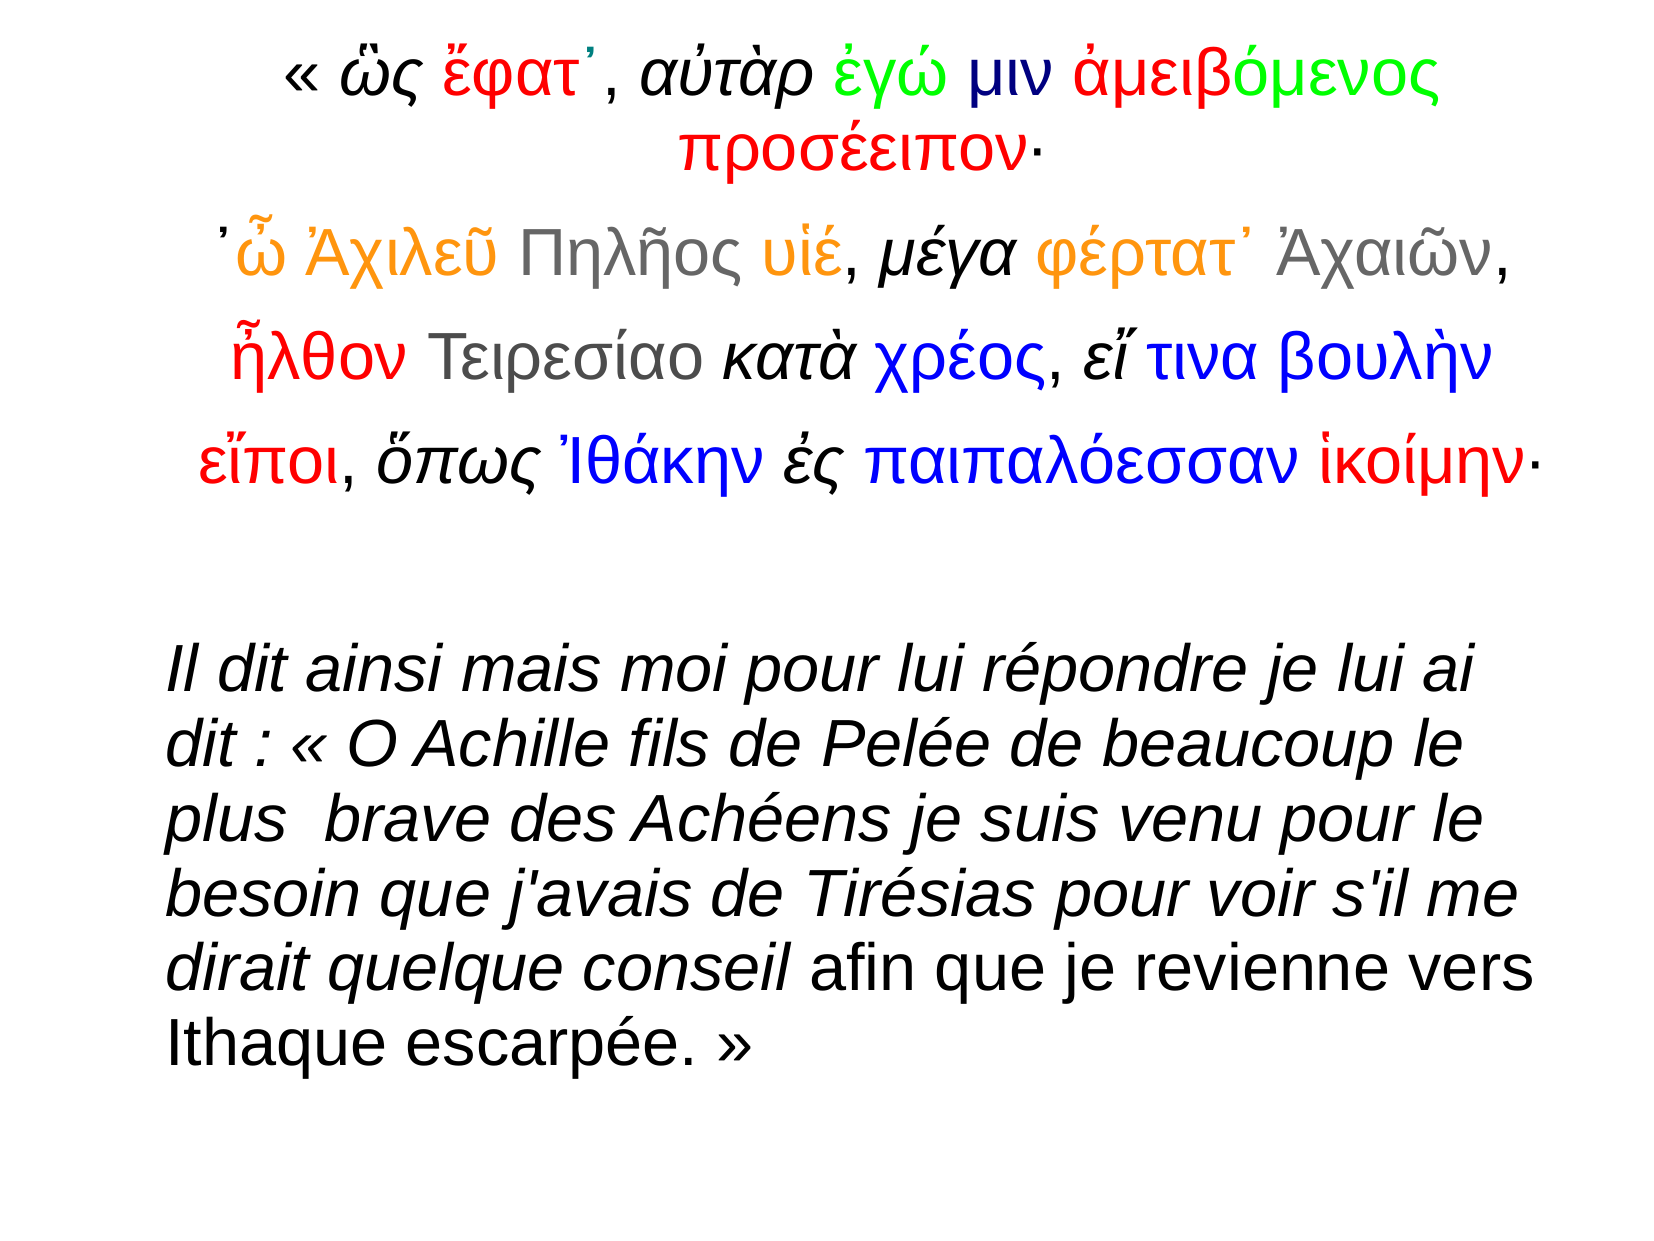

# « ὣς ἔφατ᾽, αὐτὰρ ἐγώ μιν ἀμειβόμενος προσέειπον·
᾽ὦ Ἀχιλεῦ Πηλῆος υἱέ, μέγα φέρτατ᾽ Ἀχαιῶν,
ἦλθον Τειρεσίαο κατὰ χρέος, εἴ τινα βουλὴν
 εἴποι, ὅπως Ἰθάκην ἐς παιπαλόεσσαν ἱκοίμην·
Il dit ainsi mais moi pour lui répondre je lui ai dit : « O Achille fils de Pelée de beaucoup le plus brave des Achéens je suis venu pour le besoin que j'avais de Tirésias pour voir s'il me dirait quelque conseil afin que je revienne vers Ithaque escarpée. »